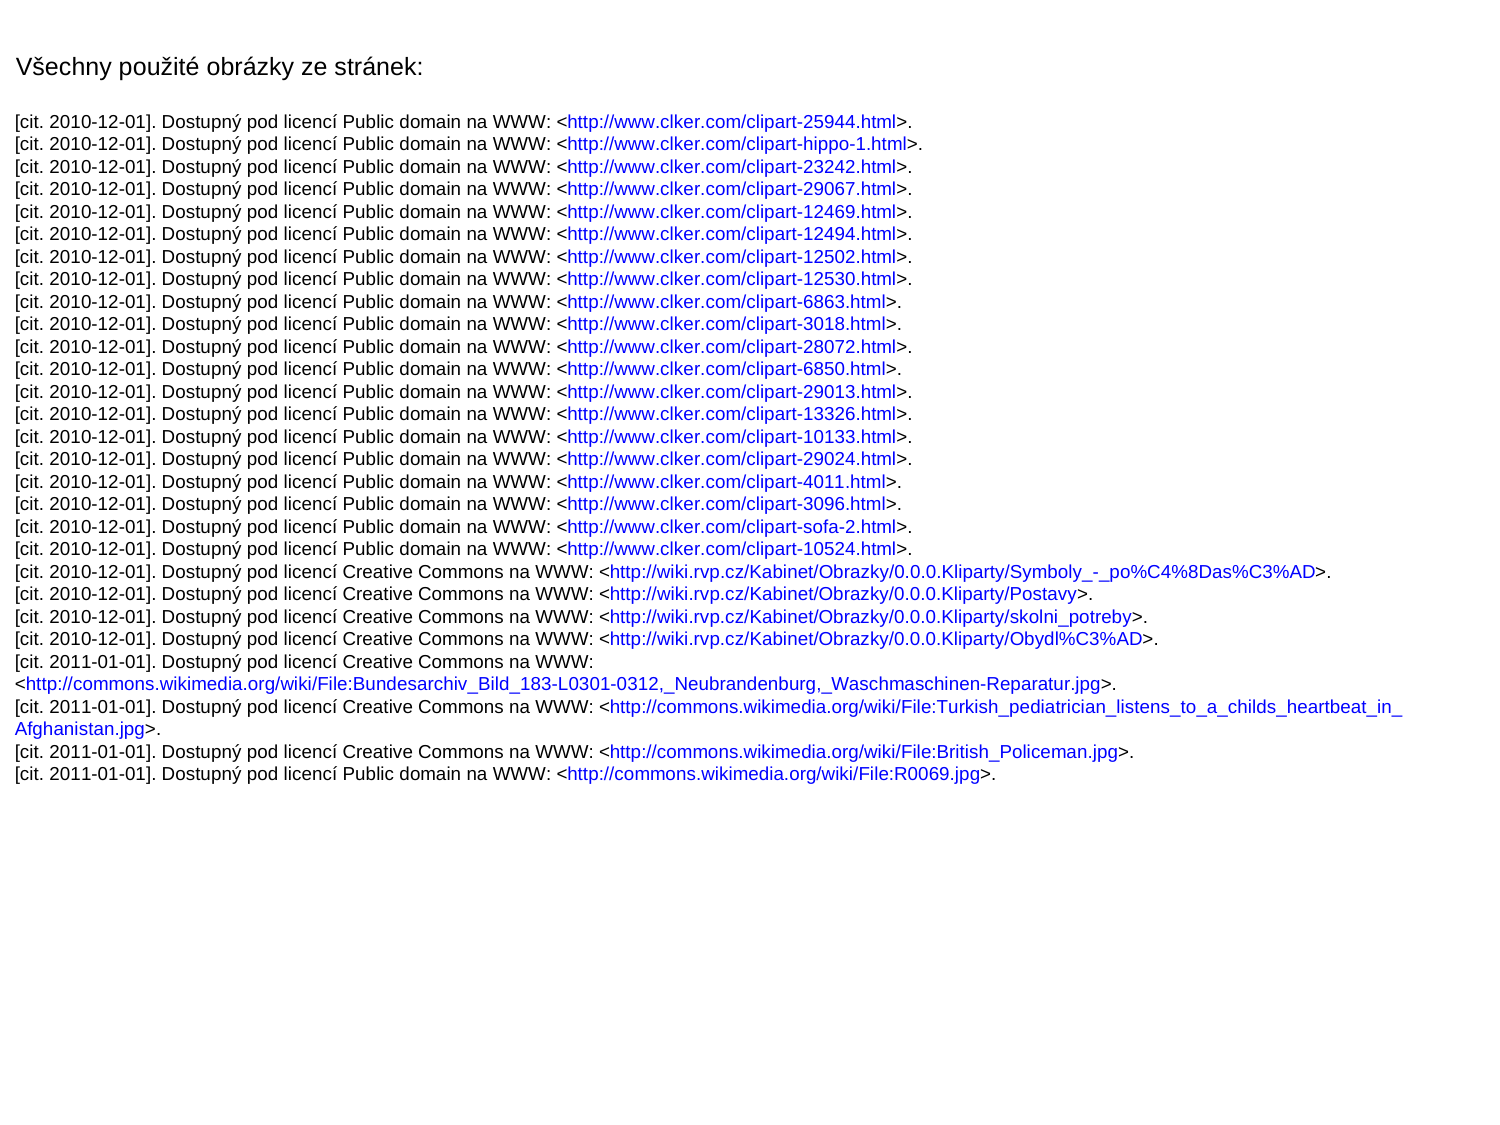

Všechny použité obrázky ze stránek:
[cit. 2010-12-01]. Dostupný pod licencí Public domain na WWW: <http://www.clker.com/clipart-25944.html>.
[cit. 2010-12-01]. Dostupný pod licencí Public domain na WWW: <http://www.clker.com/clipart-hippo-1.html>.
[cit. 2010-12-01]. Dostupný pod licencí Public domain na WWW: <http://www.clker.com/clipart-23242.html>.
[cit. 2010-12-01]. Dostupný pod licencí Public domain na WWW: <http://www.clker.com/clipart-29067.html>.
[cit. 2010-12-01]. Dostupný pod licencí Public domain na WWW: <http://www.clker.com/clipart-12469.html>.
[cit. 2010-12-01]. Dostupný pod licencí Public domain na WWW: <http://www.clker.com/clipart-12494.html>.
[cit. 2010-12-01]. Dostupný pod licencí Public domain na WWW: <http://www.clker.com/clipart-12502.html>.
[cit. 2010-12-01]. Dostupný pod licencí Public domain na WWW: <http://www.clker.com/clipart-12530.html>.
[cit. 2010-12-01]. Dostupný pod licencí Public domain na WWW: <http://www.clker.com/clipart-6863.html>.
[cit. 2010-12-01]. Dostupný pod licencí Public domain na WWW: <http://www.clker.com/clipart-3018.html>.
[cit. 2010-12-01]. Dostupný pod licencí Public domain na WWW: <http://www.clker.com/clipart-28072.html>.
[cit. 2010-12-01]. Dostupný pod licencí Public domain na WWW: <http://www.clker.com/clipart-6850.html>.
[cit. 2010-12-01]. Dostupný pod licencí Public domain na WWW: <http://www.clker.com/clipart-29013.html>.
[cit. 2010-12-01]. Dostupný pod licencí Public domain na WWW: <http://www.clker.com/clipart-13326.html>.
[cit. 2010-12-01]. Dostupný pod licencí Public domain na WWW: <http://www.clker.com/clipart-10133.html>.
[cit. 2010-12-01]. Dostupný pod licencí Public domain na WWW: <http://www.clker.com/clipart-29024.html>.
[cit. 2010-12-01]. Dostupný pod licencí Public domain na WWW: <http://www.clker.com/clipart-4011.html>.
[cit. 2010-12-01]. Dostupný pod licencí Public domain na WWW: <http://www.clker.com/clipart-3096.html>.
[cit. 2010-12-01]. Dostupný pod licencí Public domain na WWW: <http://www.clker.com/clipart-sofa-2.html>.
[cit. 2010-12-01]. Dostupný pod licencí Public domain na WWW: <http://www.clker.com/clipart-10524.html>.
[cit. 2010-12-01]. Dostupný pod licencí Creative Commons na WWW: <http://wiki.rvp.cz/Kabinet/Obrazky/0.0.0.Kliparty/Symboly_-_po%C4%8Das%C3%AD>.
[cit. 2010-12-01]. Dostupný pod licencí Creative Commons na WWW: <http://wiki.rvp.cz/Kabinet/Obrazky/0.0.0.Kliparty/Postavy>.
[cit. 2010-12-01]. Dostupný pod licencí Creative Commons na WWW: <http://wiki.rvp.cz/Kabinet/Obrazky/0.0.0.Kliparty/skolni_potreby>.
[cit. 2010-12-01]. Dostupný pod licencí Creative Commons na WWW: <http://wiki.rvp.cz/Kabinet/Obrazky/0.0.0.Kliparty/Obydl%C3%AD>.
[cit. 2011-01-01]. Dostupný pod licencí Creative Commons na WWW:
<http://commons.wikimedia.org/wiki/File:Bundesarchiv_Bild_183-L0301-0312,_Neubrandenburg,_Waschmaschinen-Reparatur.jpg>.
[cit. 2011-01-01]. Dostupný pod licencí Creative Commons na WWW: <http://commons.wikimedia.org/wiki/File:Turkish_pediatrician_listens_to_a_childs_heartbeat_in_Afghanistan.jpg>.
[cit. 2011-01-01]. Dostupný pod licencí Creative Commons na WWW: <http://commons.wikimedia.org/wiki/File:British_Policeman.jpg>.
[cit. 2011-01-01]. Dostupný pod licencí Public domain na WWW: <http://commons.wikimedia.org/wiki/File:R0069.jpg>.